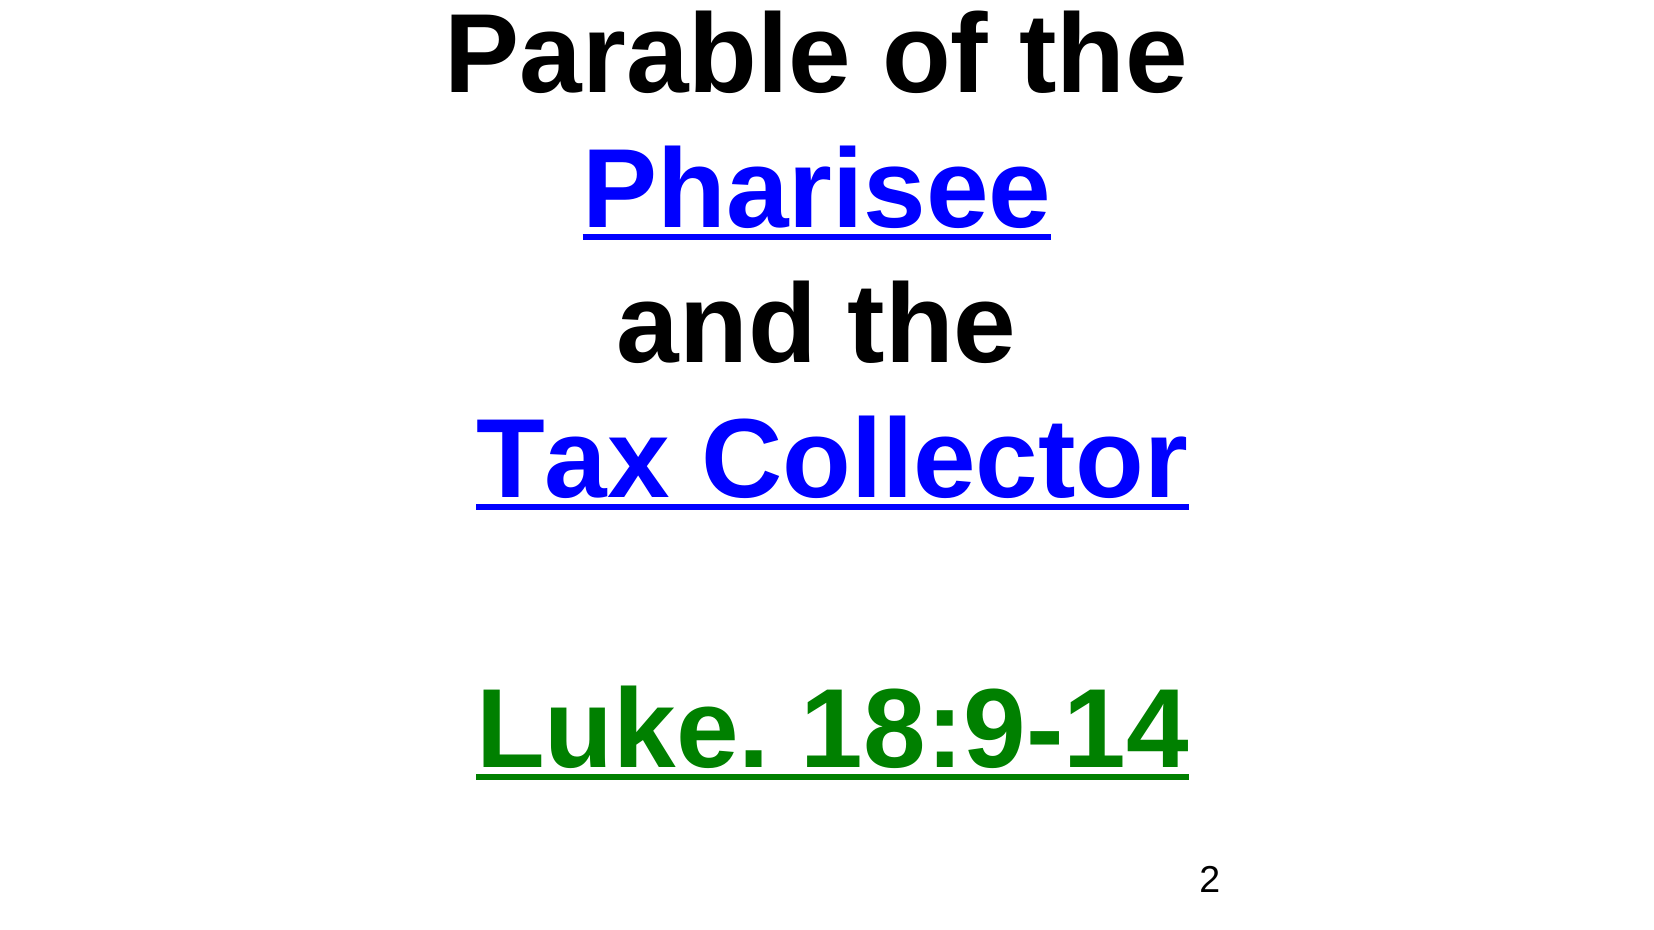

# Parable of the Pharisee and the Tax Collector Luke. 18:9-14
2